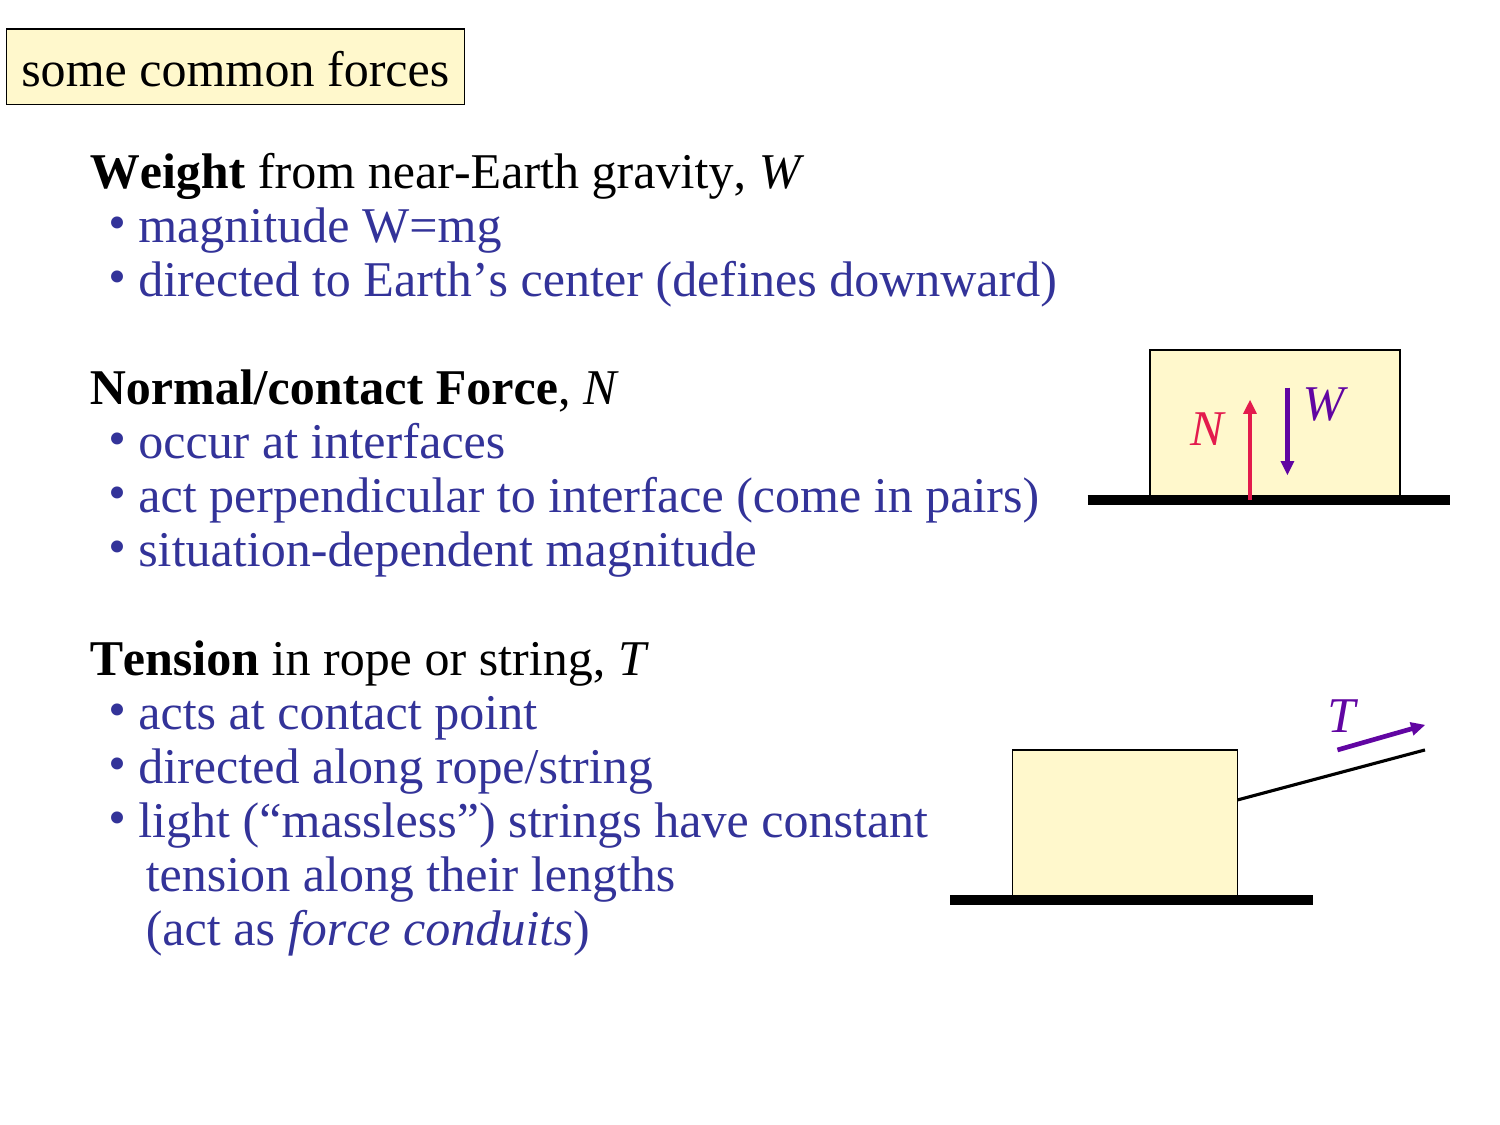

some common forces
Weight from near-Earth gravity, W
 magnitude W=mg
 directed to Earth’s center (defines downward)
Normal/contact Force, N
 occur at interfaces
 act perpendicular to interface (come in pairs)
 situation-dependent magnitude
Tension in rope or string, T
 acts at contact point
 directed along rope/string
 light (“massless”) strings have constant
 tension along their lengths
 (act as force conduits)
W
N
T